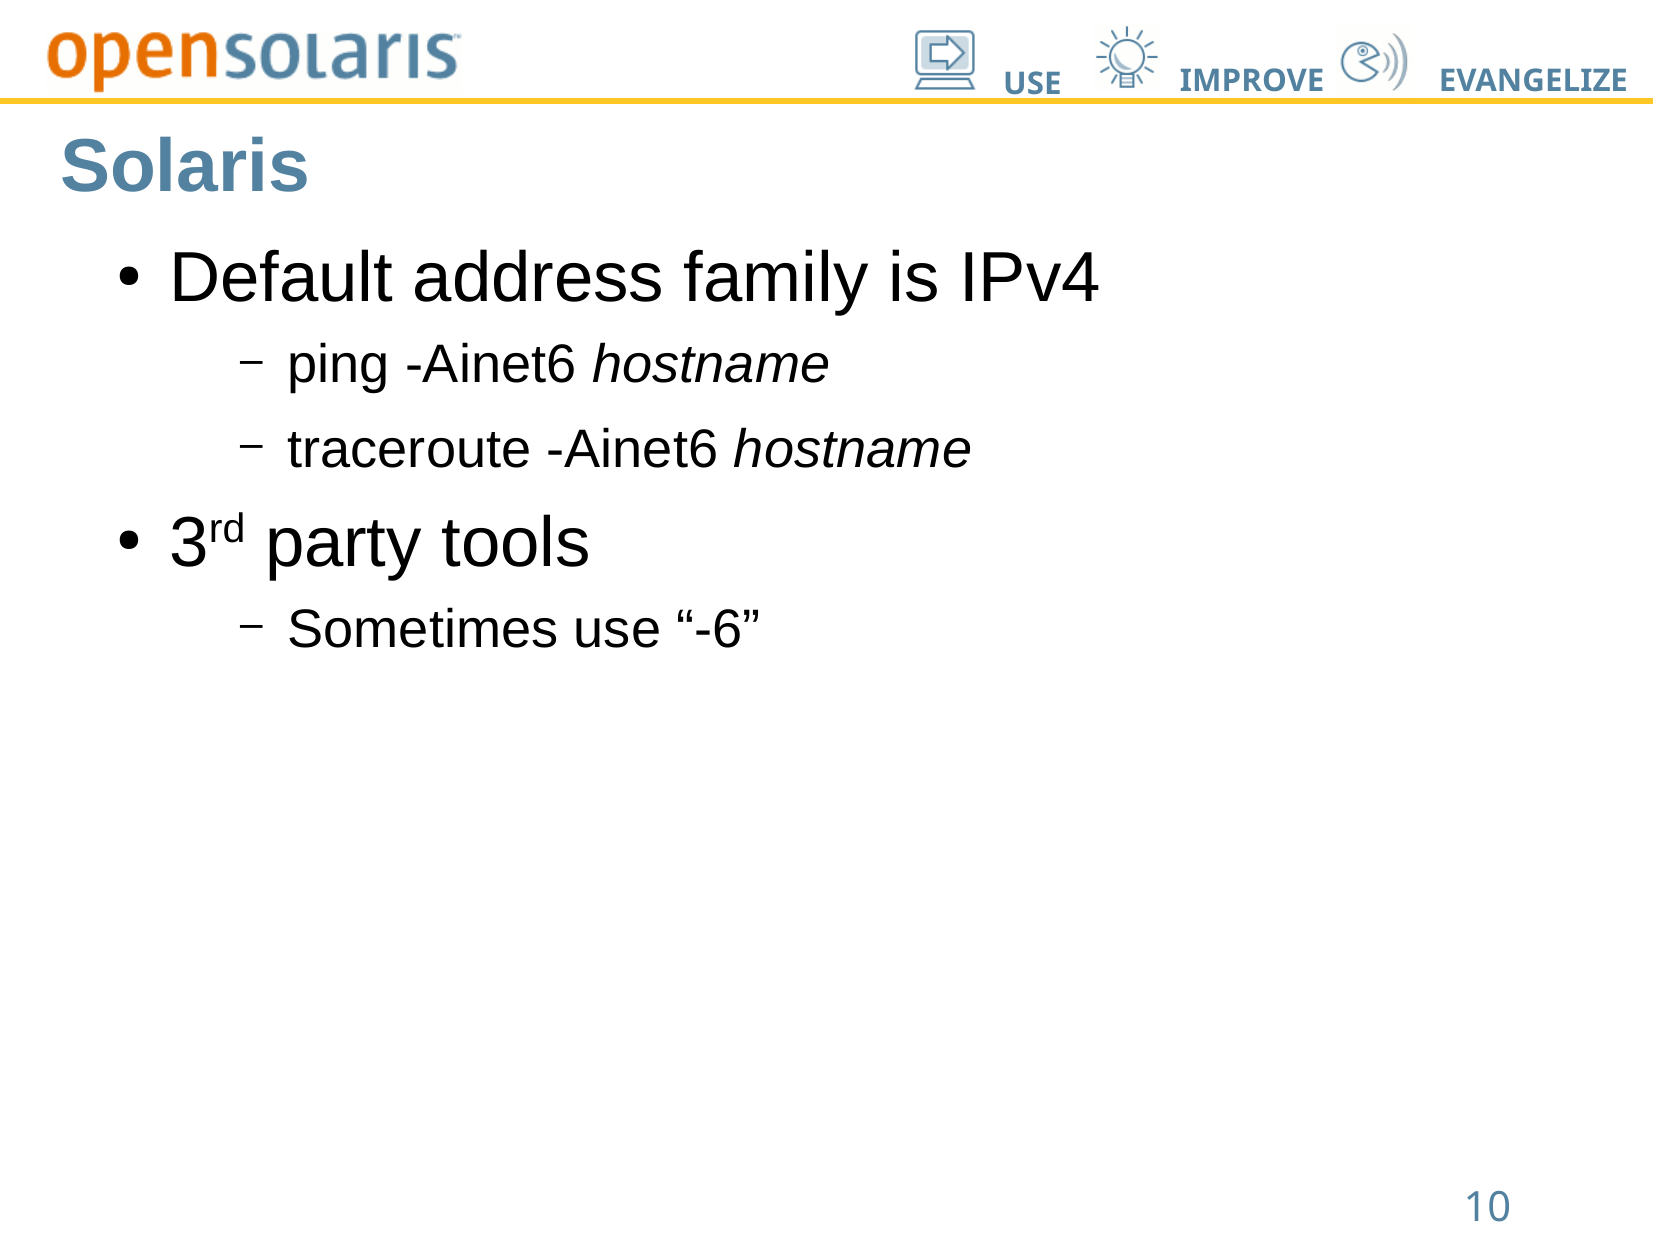

# Solaris
Default address family is IPv4
ping -Ainet6 hostname
traceroute -Ainet6 hostname
3rd party tools
Sometimes use “-6”